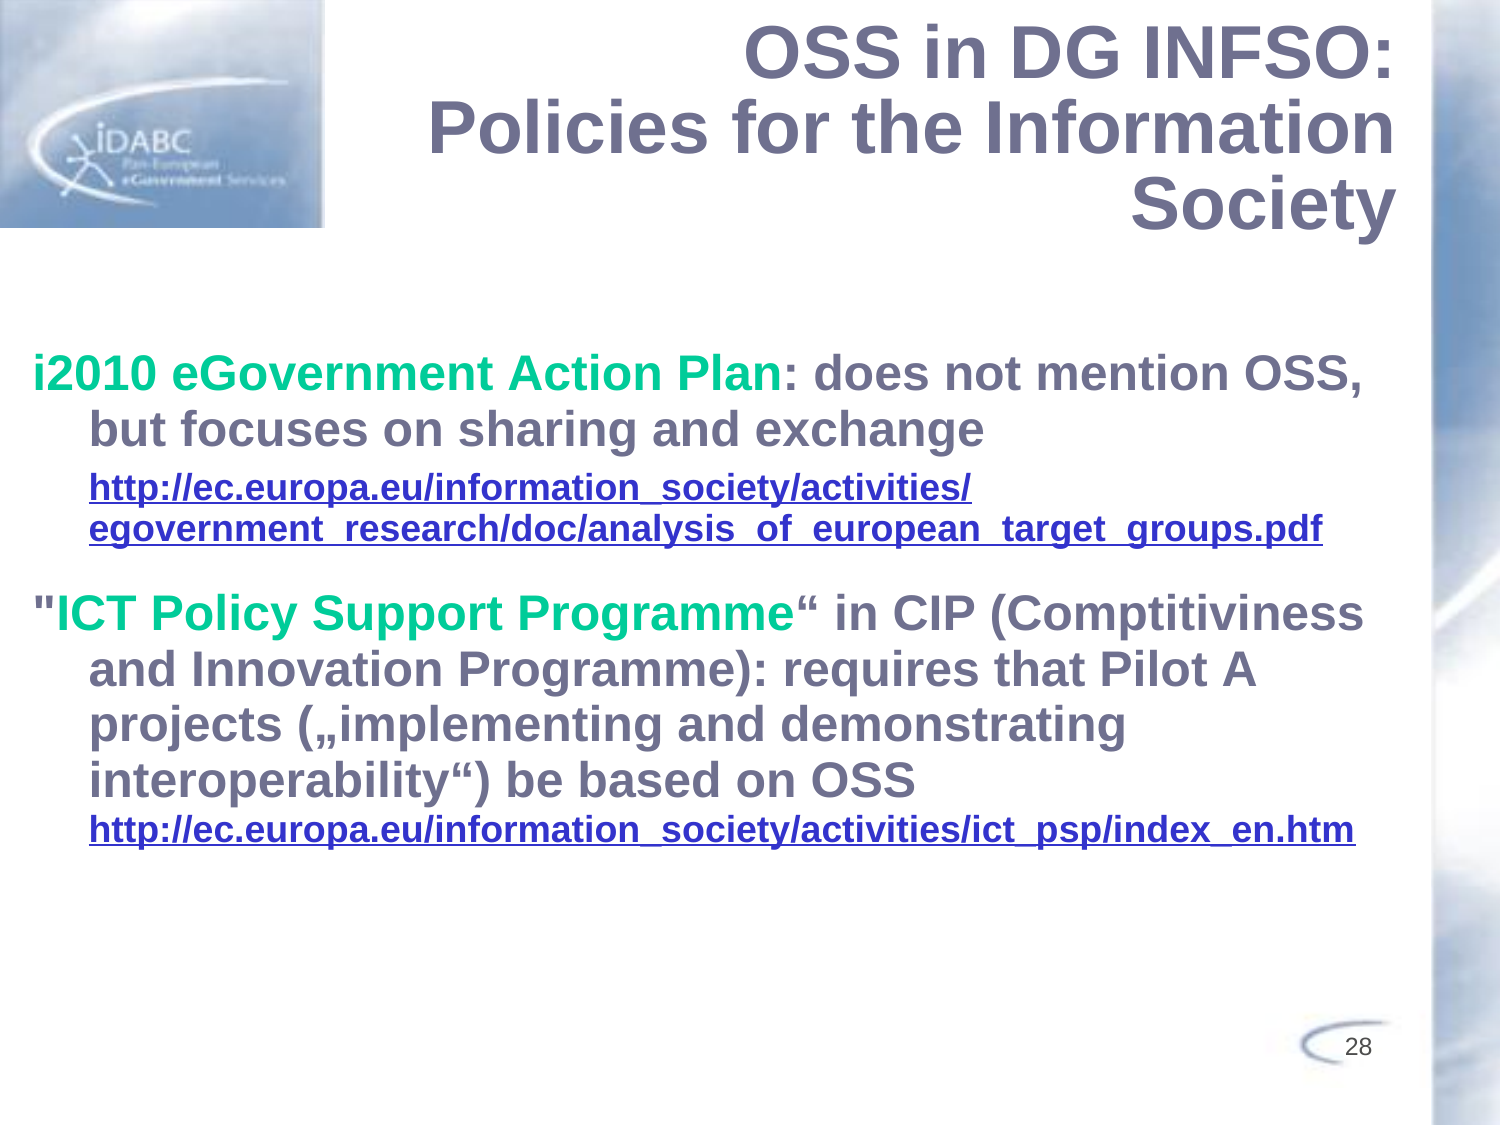

OSS in DG INFSO:
Policies for the Information Society
# i2010 eGovernment Action Plan: does not mention OSS, but focuses on sharing and exchange
	http://ec.europa.eu/information_society/activities/egovernment_research/doc/analysis_of_european_target_groups.pdf
"ICT Policy Support Programme“ in CIP (Comptitiviness and Innovation Programme): requires that Pilot A projects („implementing and demonstrating interoperability“) be based on OSS
http://ec.europa.eu/information_society/activities/ict_psp/index_en.htm
28